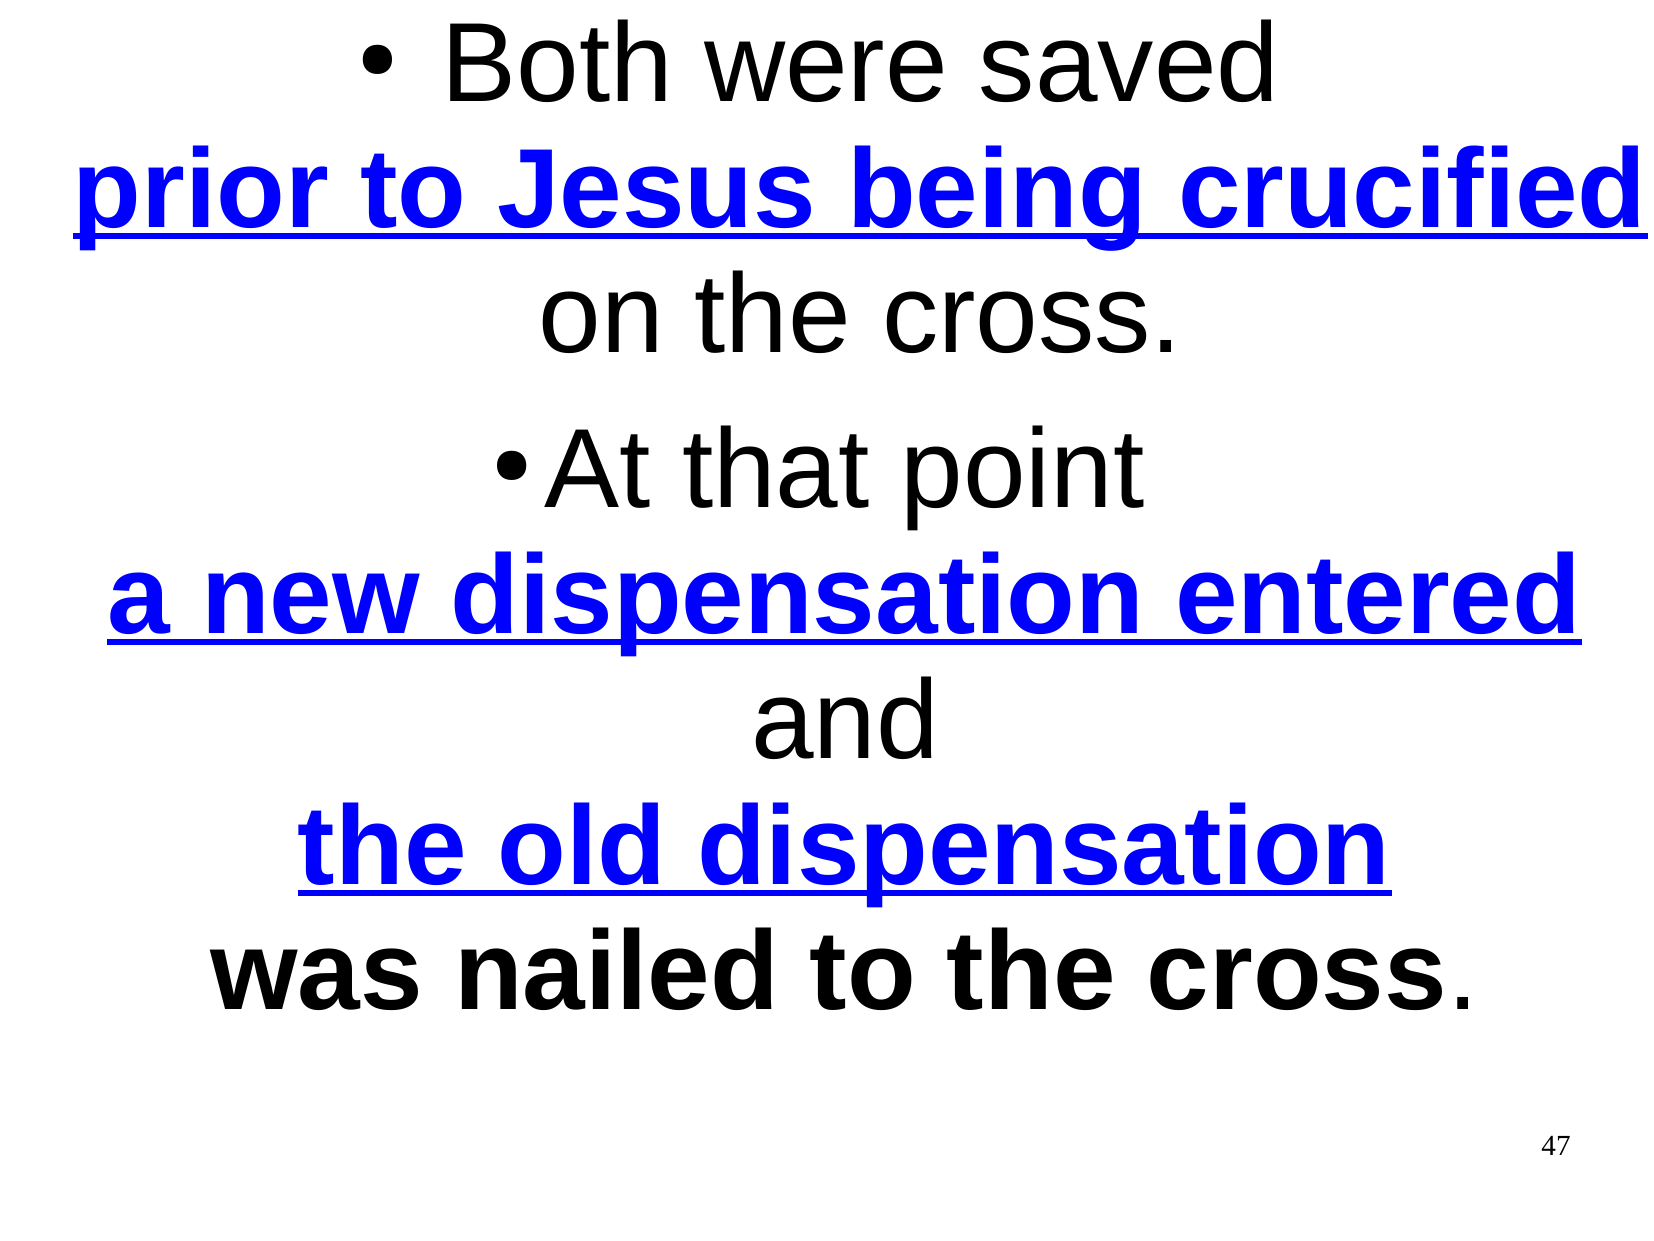

# Both were saved prior to Jesus being crucified on the cross.
At that point
a new dispensation entered
and
the old dispensation
was nailed to the cross.
47